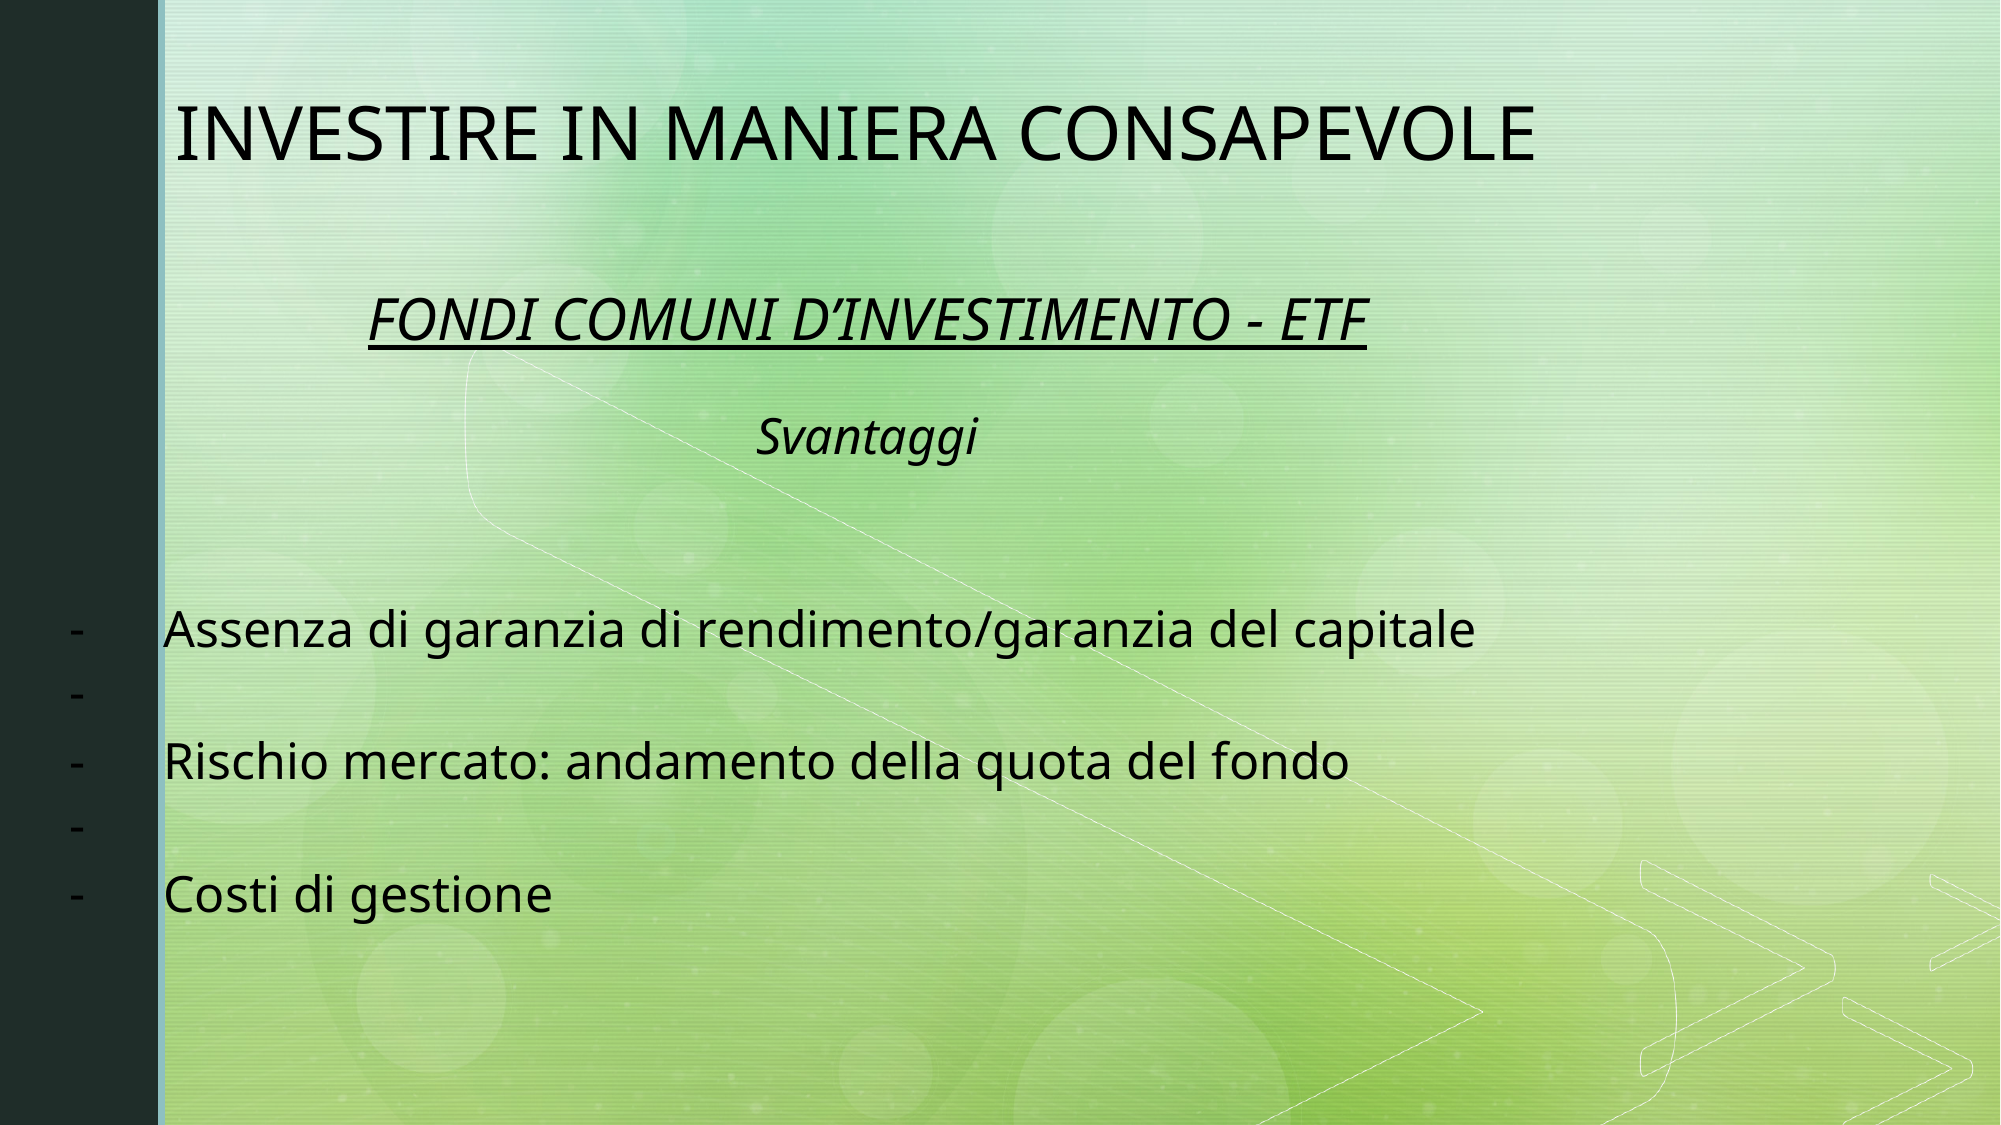

INVESTIRE IN MANIERA CONSAPEVOLE
FONDI COMUNI D’INVESTIMENTO - ETF
Svantaggi
Assenza di garanzia di rendimento/garanzia del capitale
Rischio mercato: andamento della quota del fondo
Costi di gestione